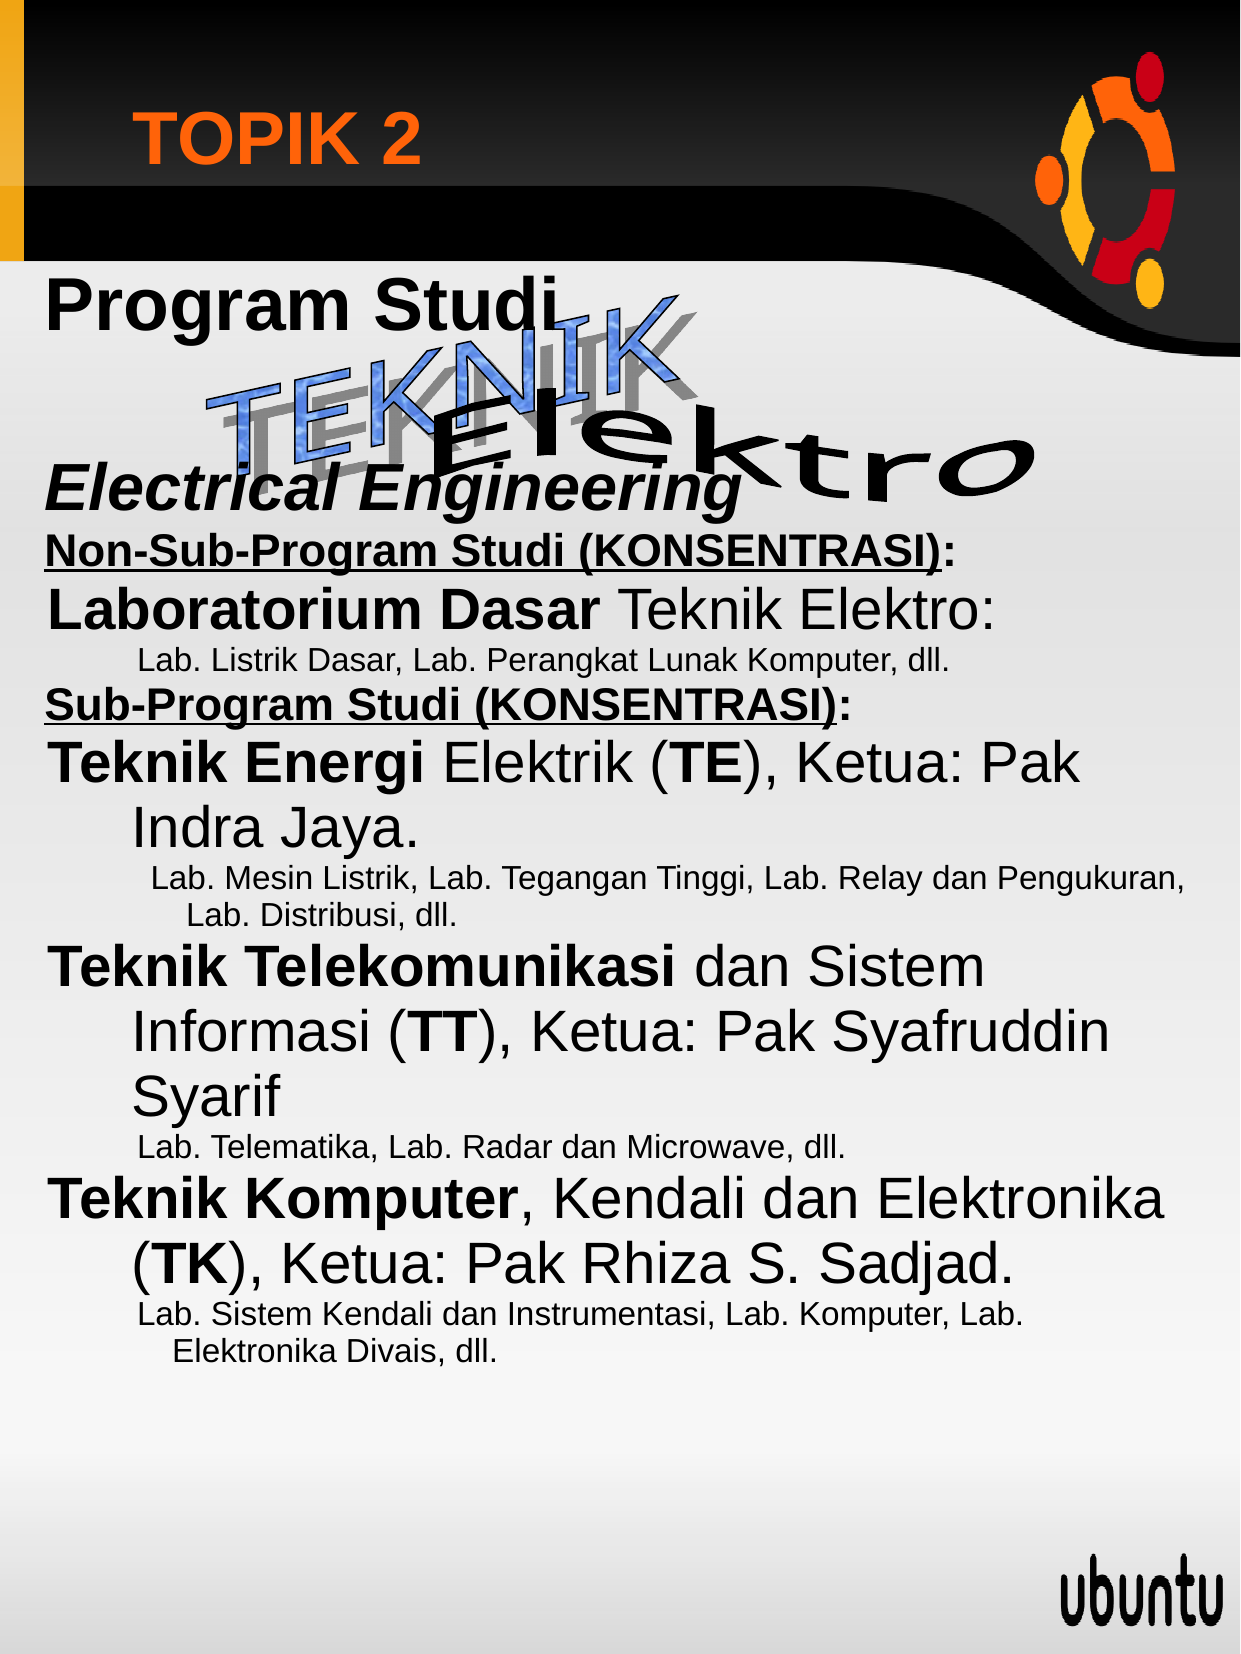

TOPIK 2
Program Studi
TEKNIK
Elektro
Electrical Engineering
Non-Sub-Program Studi (KONSENTRASI):
Laboratorium Dasar Teknik Elektro:
Lab. Listrik Dasar, Lab. Perangkat Lunak Komputer, dll.
Sub-Program Studi (KONSENTRASI):
Teknik Energi Elektrik (TE), Ketua: Pak Indra Jaya.
Lab. Mesin Listrik, Lab. Tegangan Tinggi, Lab. Relay dan Pengukuran, Lab. Distribusi, dll.
Teknik Telekomunikasi dan Sistem Informasi (TT), Ketua: Pak Syafruddin Syarif
Lab. Telematika, Lab. Radar dan Microwave, dll.
Teknik Komputer, Kendali dan Elektronika (TK), Ketua: Pak Rhiza S. Sadjad.
Lab. Sistem Kendali dan Instrumentasi, Lab. Komputer, Lab. Elektronika Divais, dll.